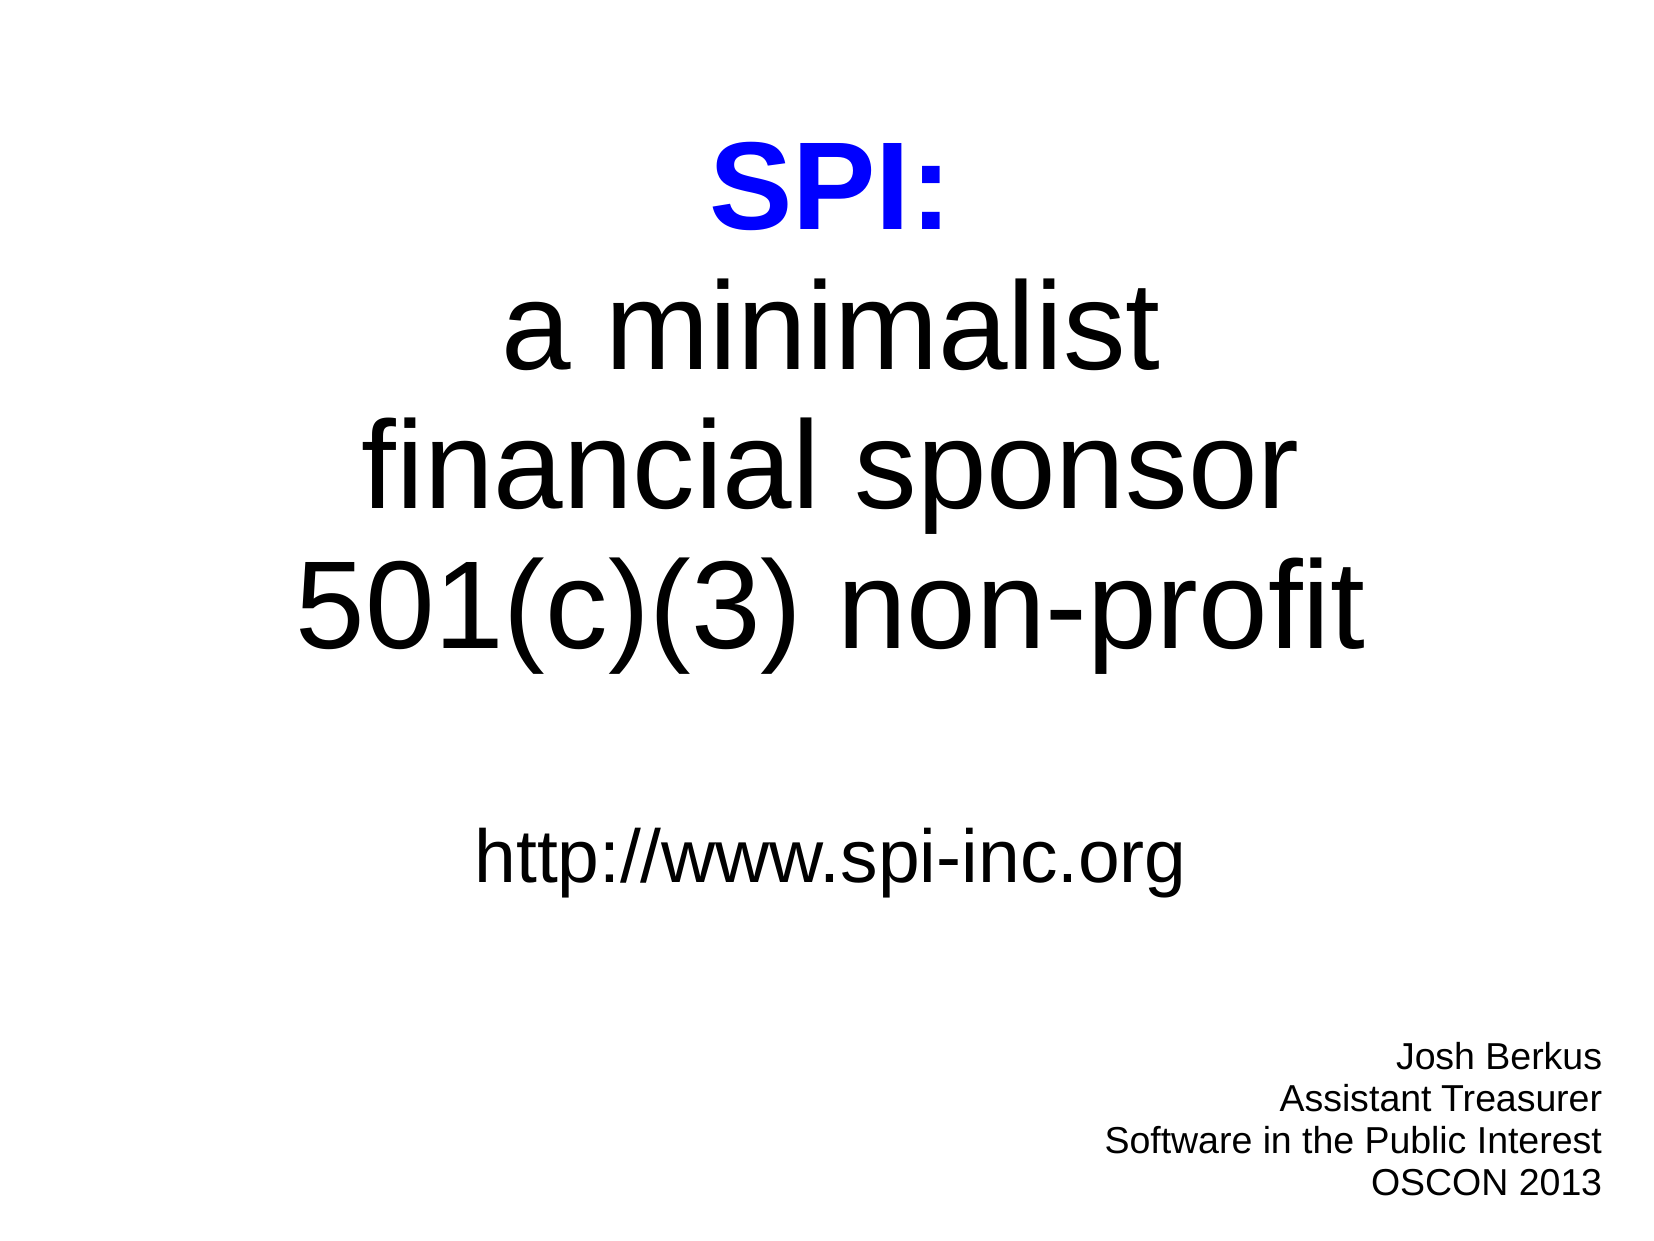

# SPI: a minimalist financial sponsor 501(c)(3) non-profit http://www.spi-inc.org
Josh Berkus
Assistant Treasurer
Software in the Public Interest
OSCON 2013